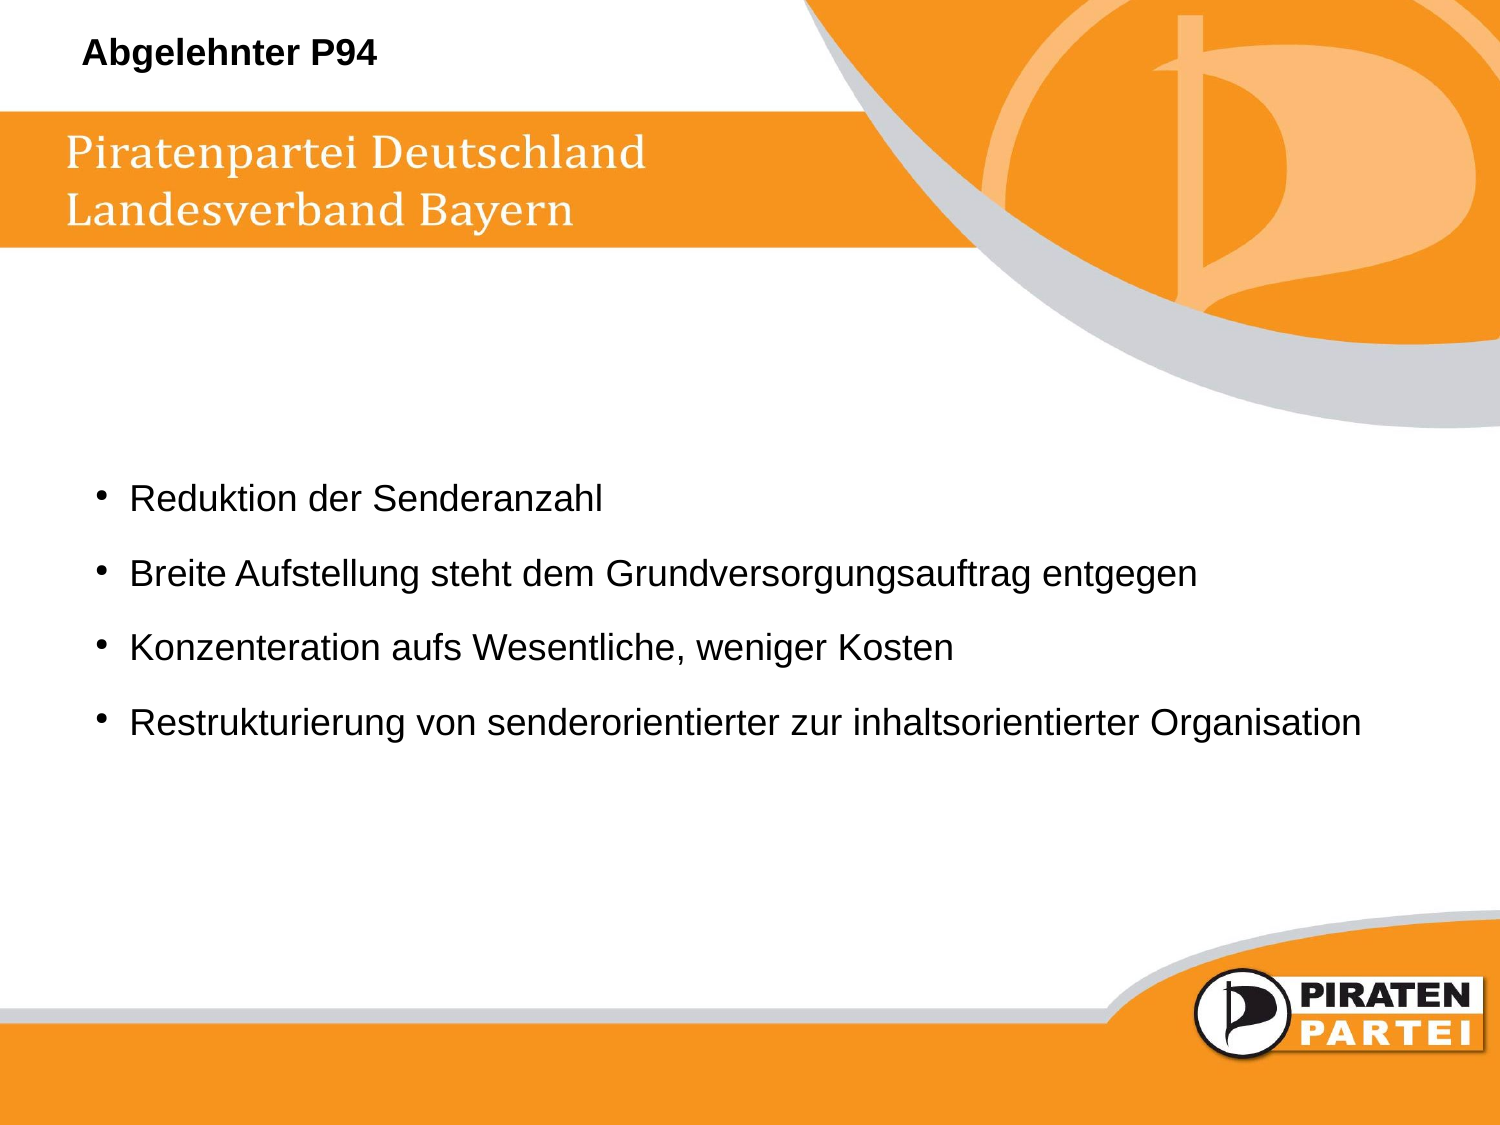

Abgelehnter P94
 Reduktion der Senderanzahl
 Breite Aufstellung steht dem Grundversorgungsauftrag entgegen
 Konzenteration aufs Wesentliche, weniger Kosten
 Restrukturierung von senderorientierter zur inhaltsorientierter Organisation